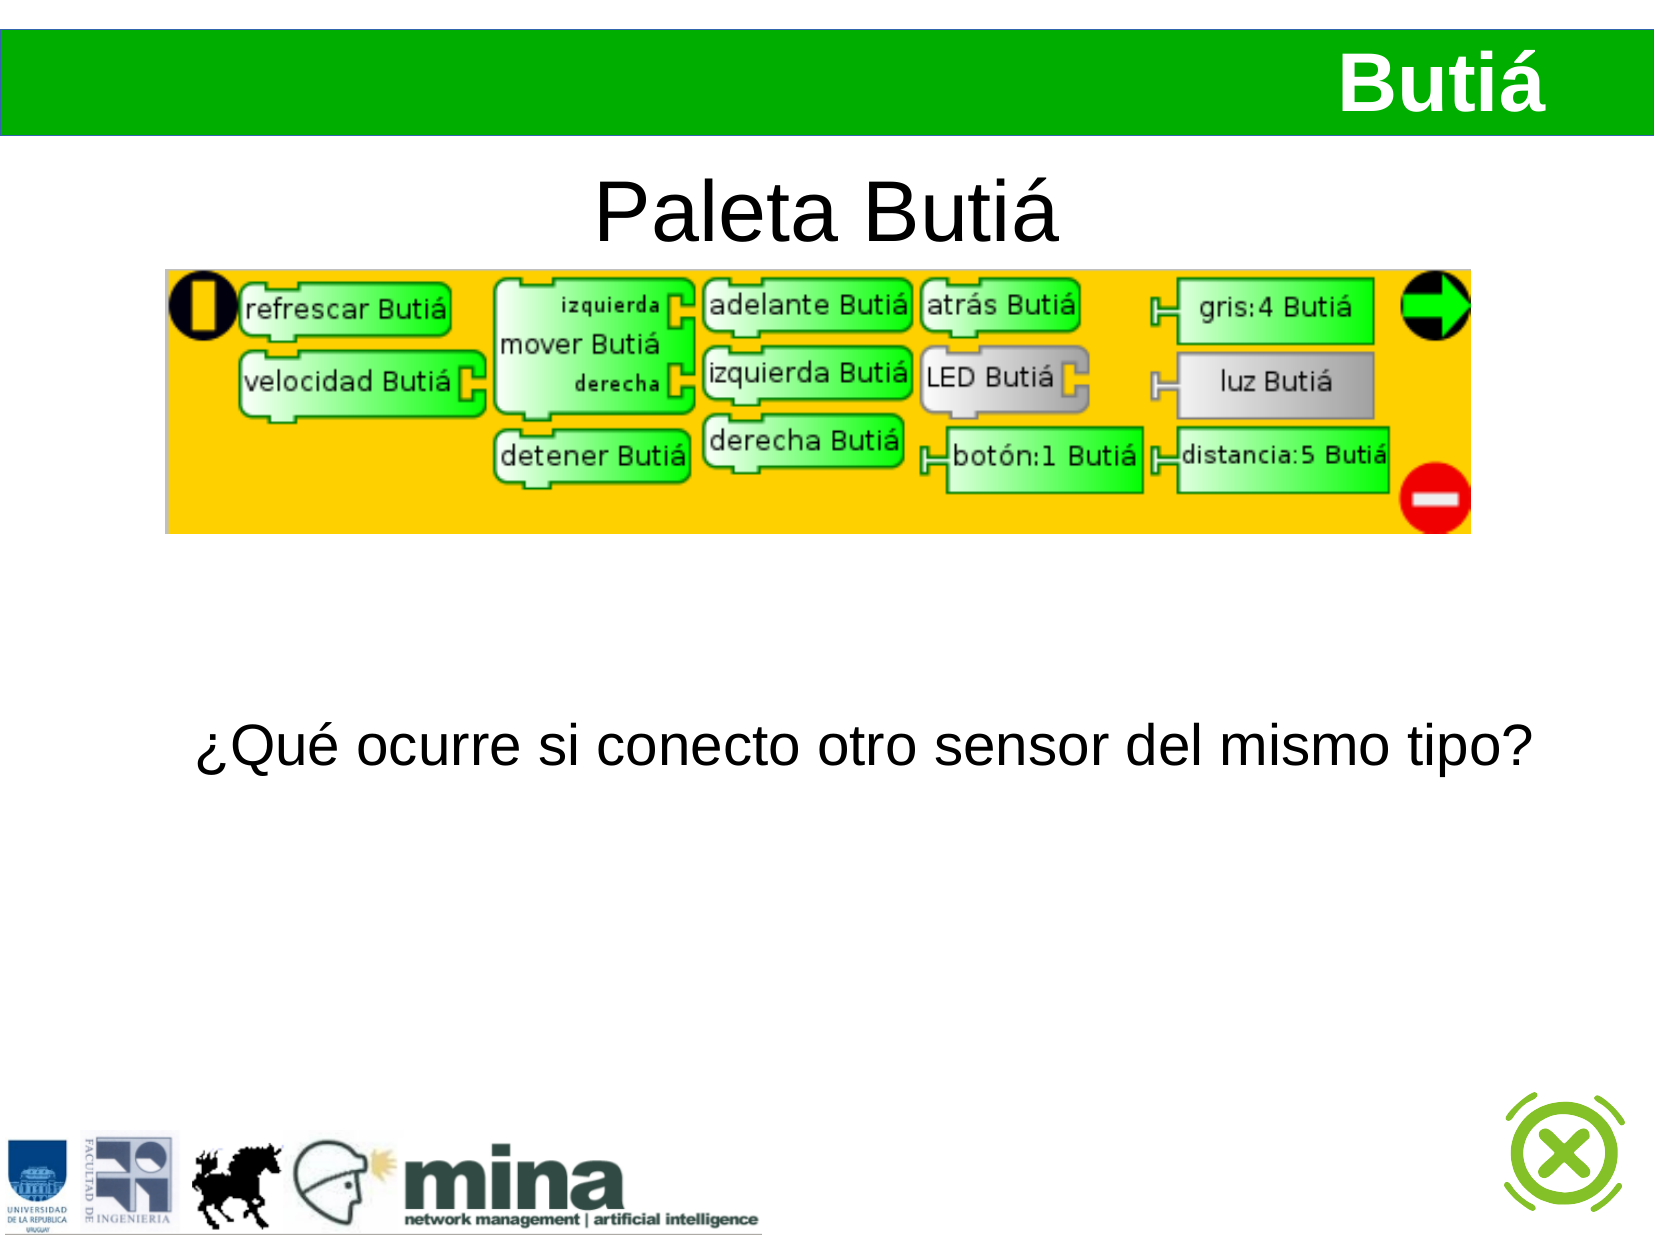

# Paleta Butiá
¿Qué ocurre si conecto otro sensor del mismo tipo?